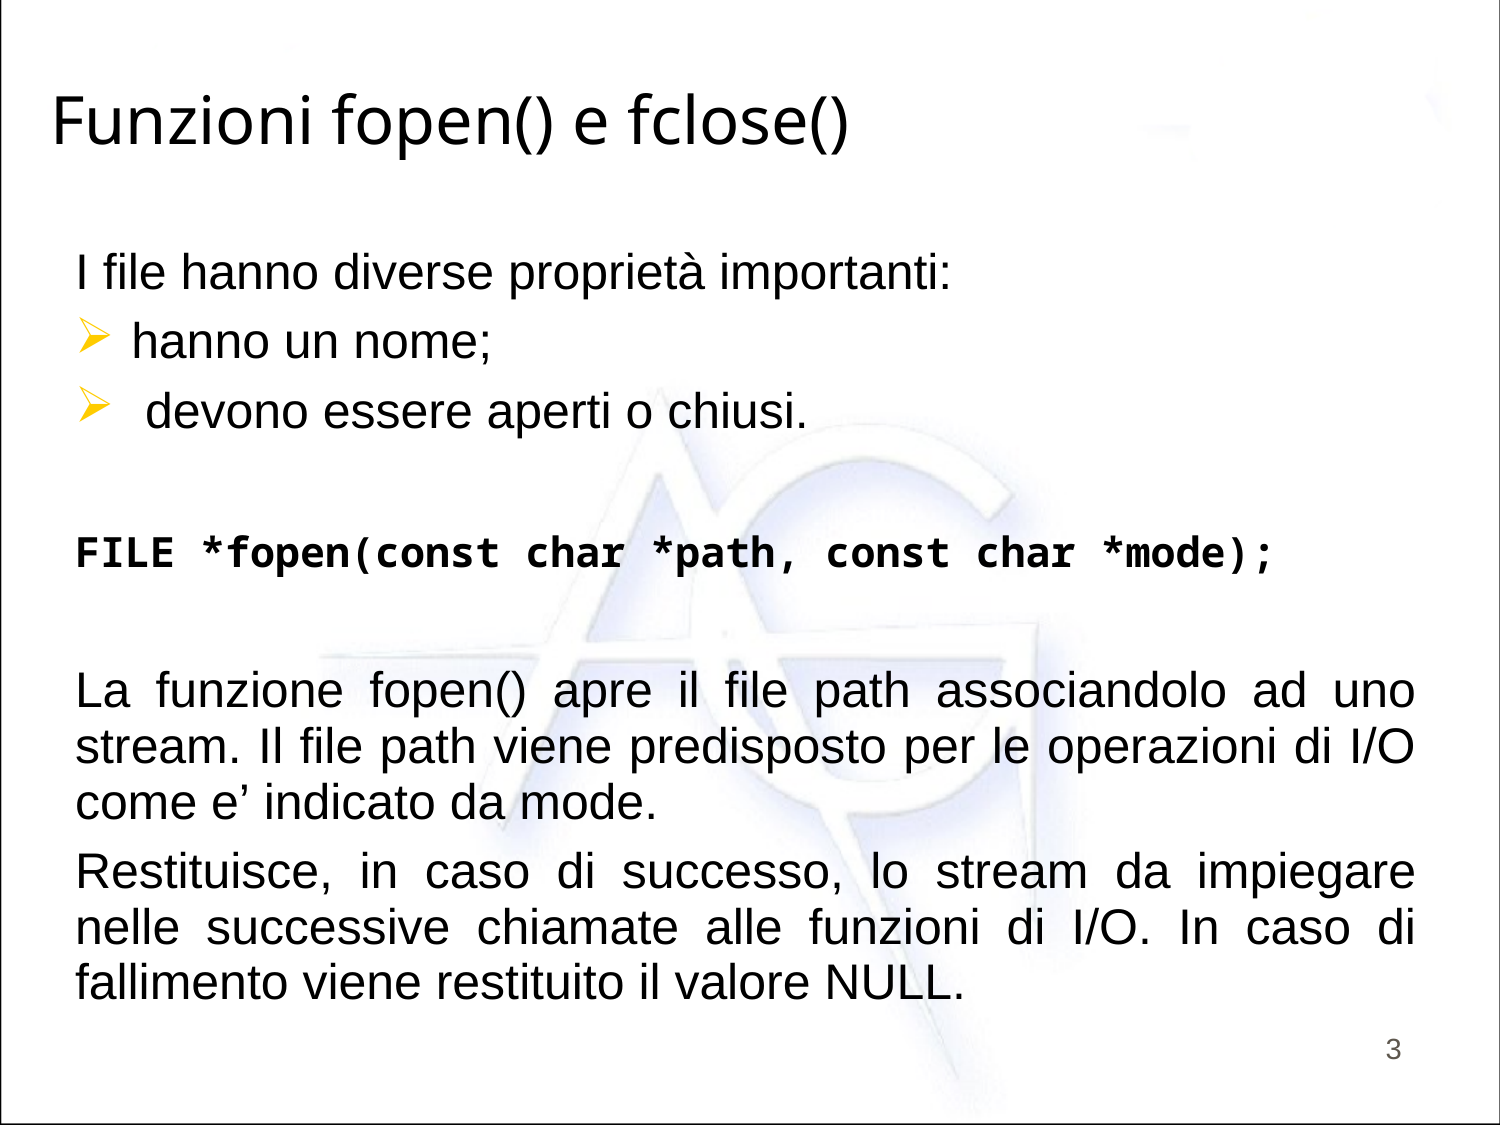

# Funzioni fopen() e fclose()
I file hanno diverse proprietà importanti:
hanno un nome;
 devono essere aperti o chiusi.
FILE *fopen(const char *path, const char *mode);
La funzione fopen() apre il file path associandolo ad uno stream. Il file path viene predisposto per le operazioni di I/O come e’ indicato da mode.
Restituisce, in caso di successo, lo stream da impiegare nelle successive chiamate alle funzioni di I/O. In caso di fallimento viene restituito il valore NULL.
3